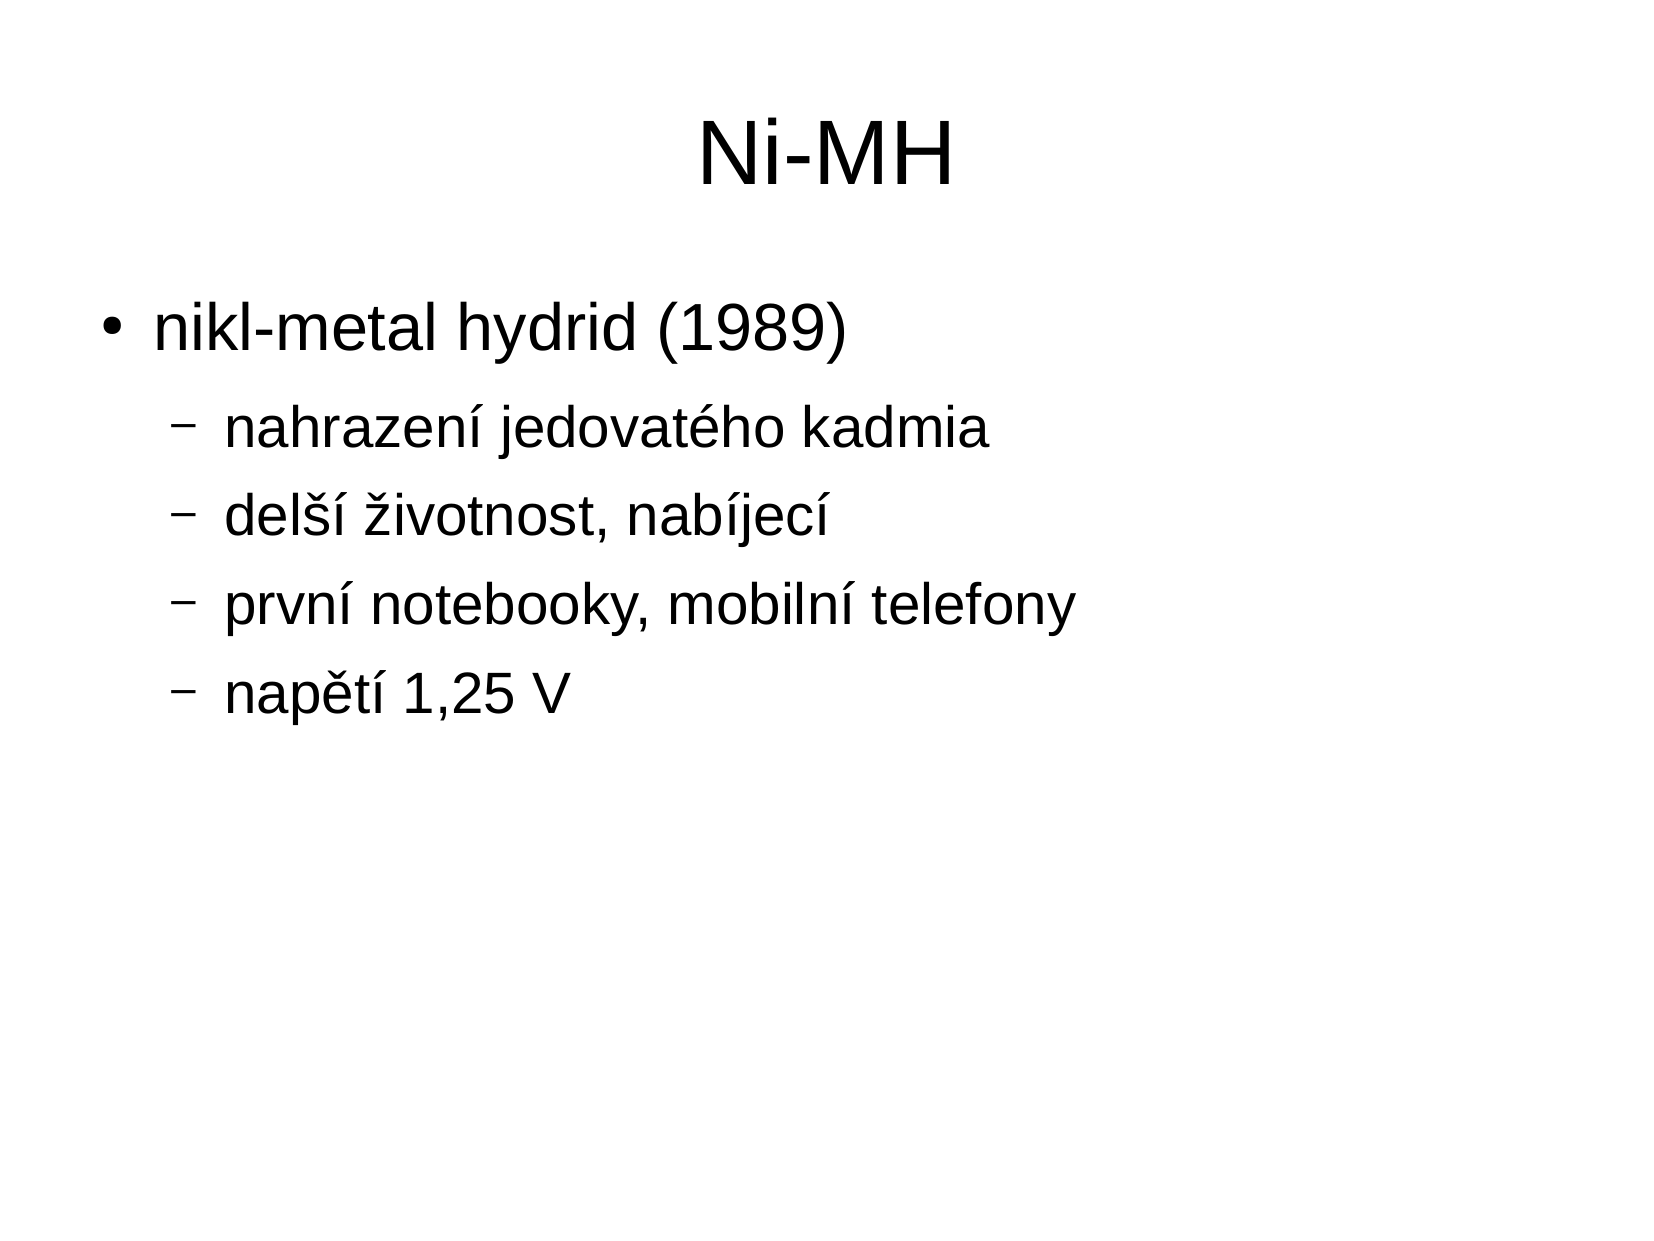

# Ni-MH
nikl-metal hydrid (1989)
nahrazení jedovatého kadmia
delší životnost, nabíjecí
první notebooky, mobilní telefony
napětí 1,25 V